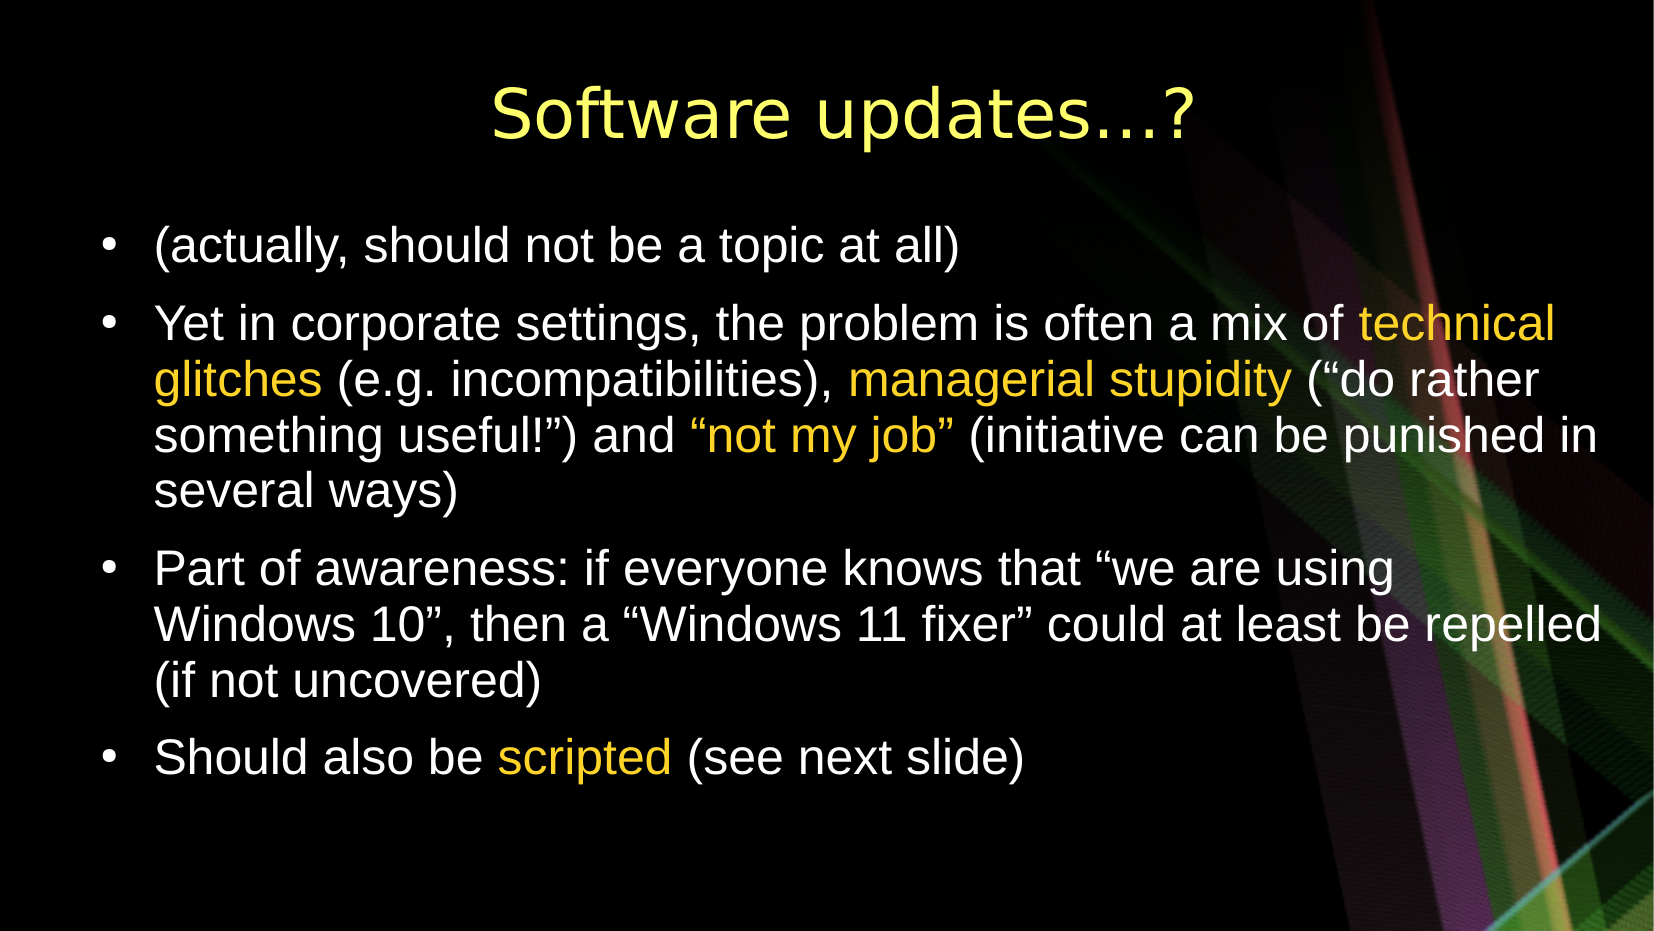

# Software updates…?
(actually, should not be a topic at all)
Yet in corporate settings, the problem is often a mix of technical glitches (e.g. incompatibilities), managerial stupidity (“do rather something useful!”) and “not my job” (initiative can be punished in several ways)
Part of awareness: if everyone knows that “we are using Windows 10”, then a “Windows 11 fixer” could at least be repelled (if not uncovered)
Should also be scripted (see next slide)